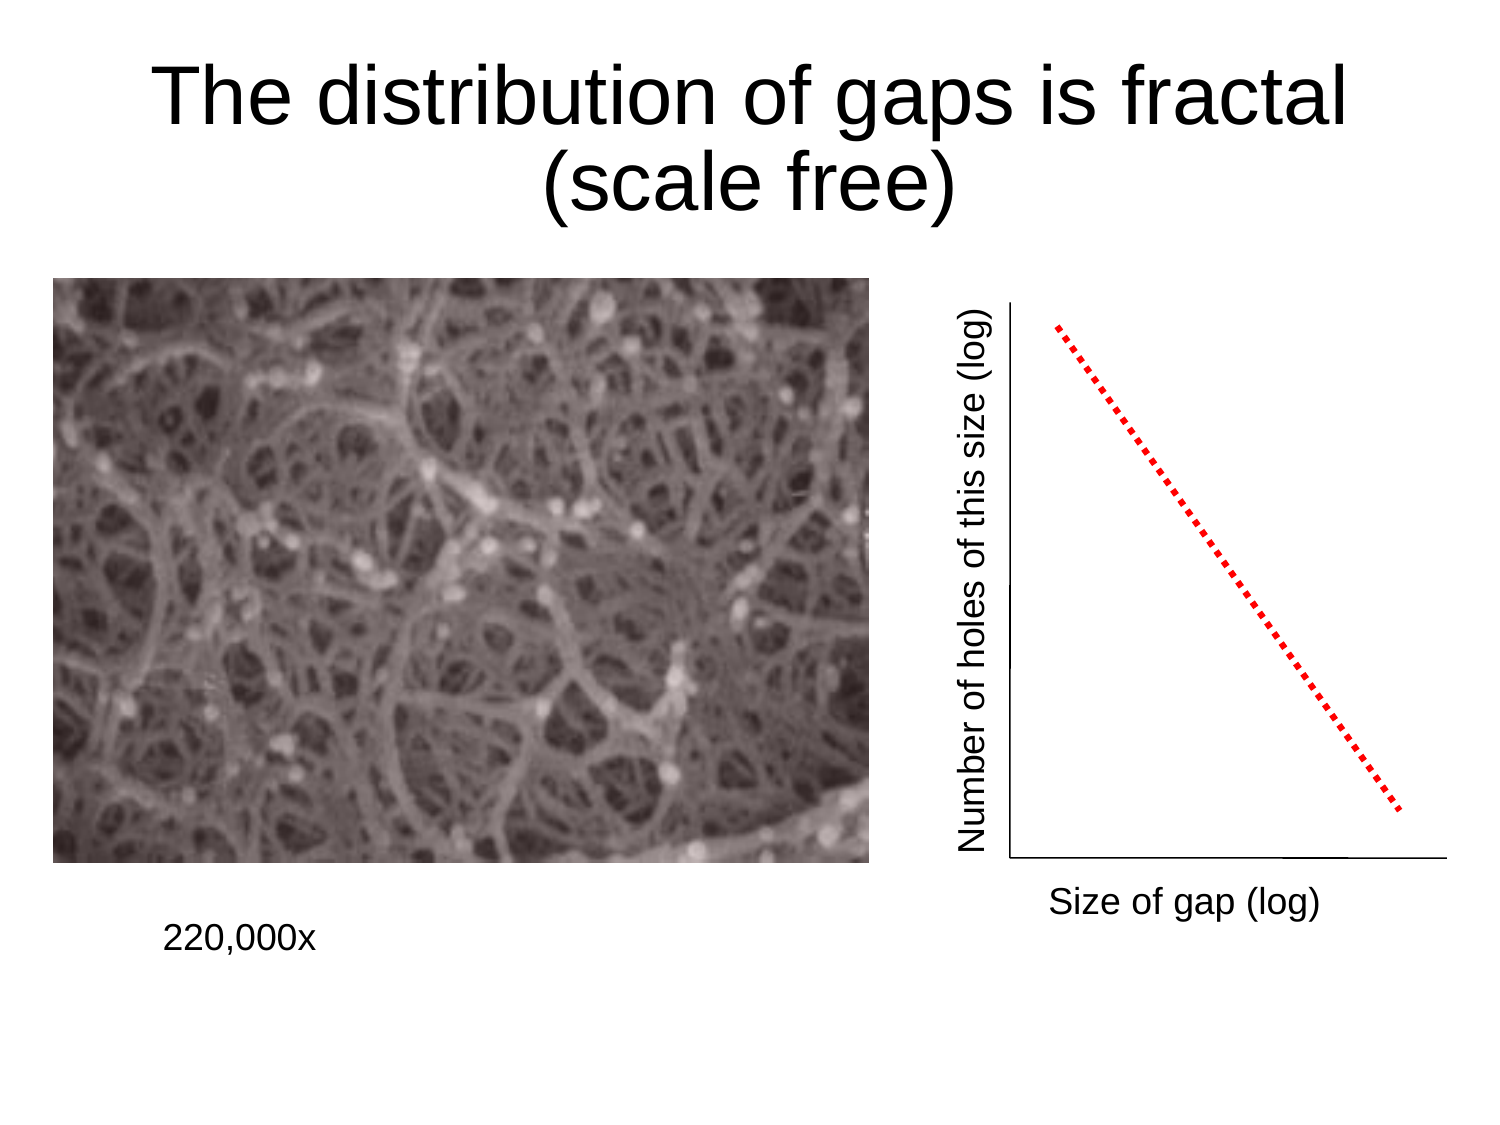

# The distribution of gaps is fractal (scale free)
Number of holes of this size (log)
Size of gap (log)
220,000x